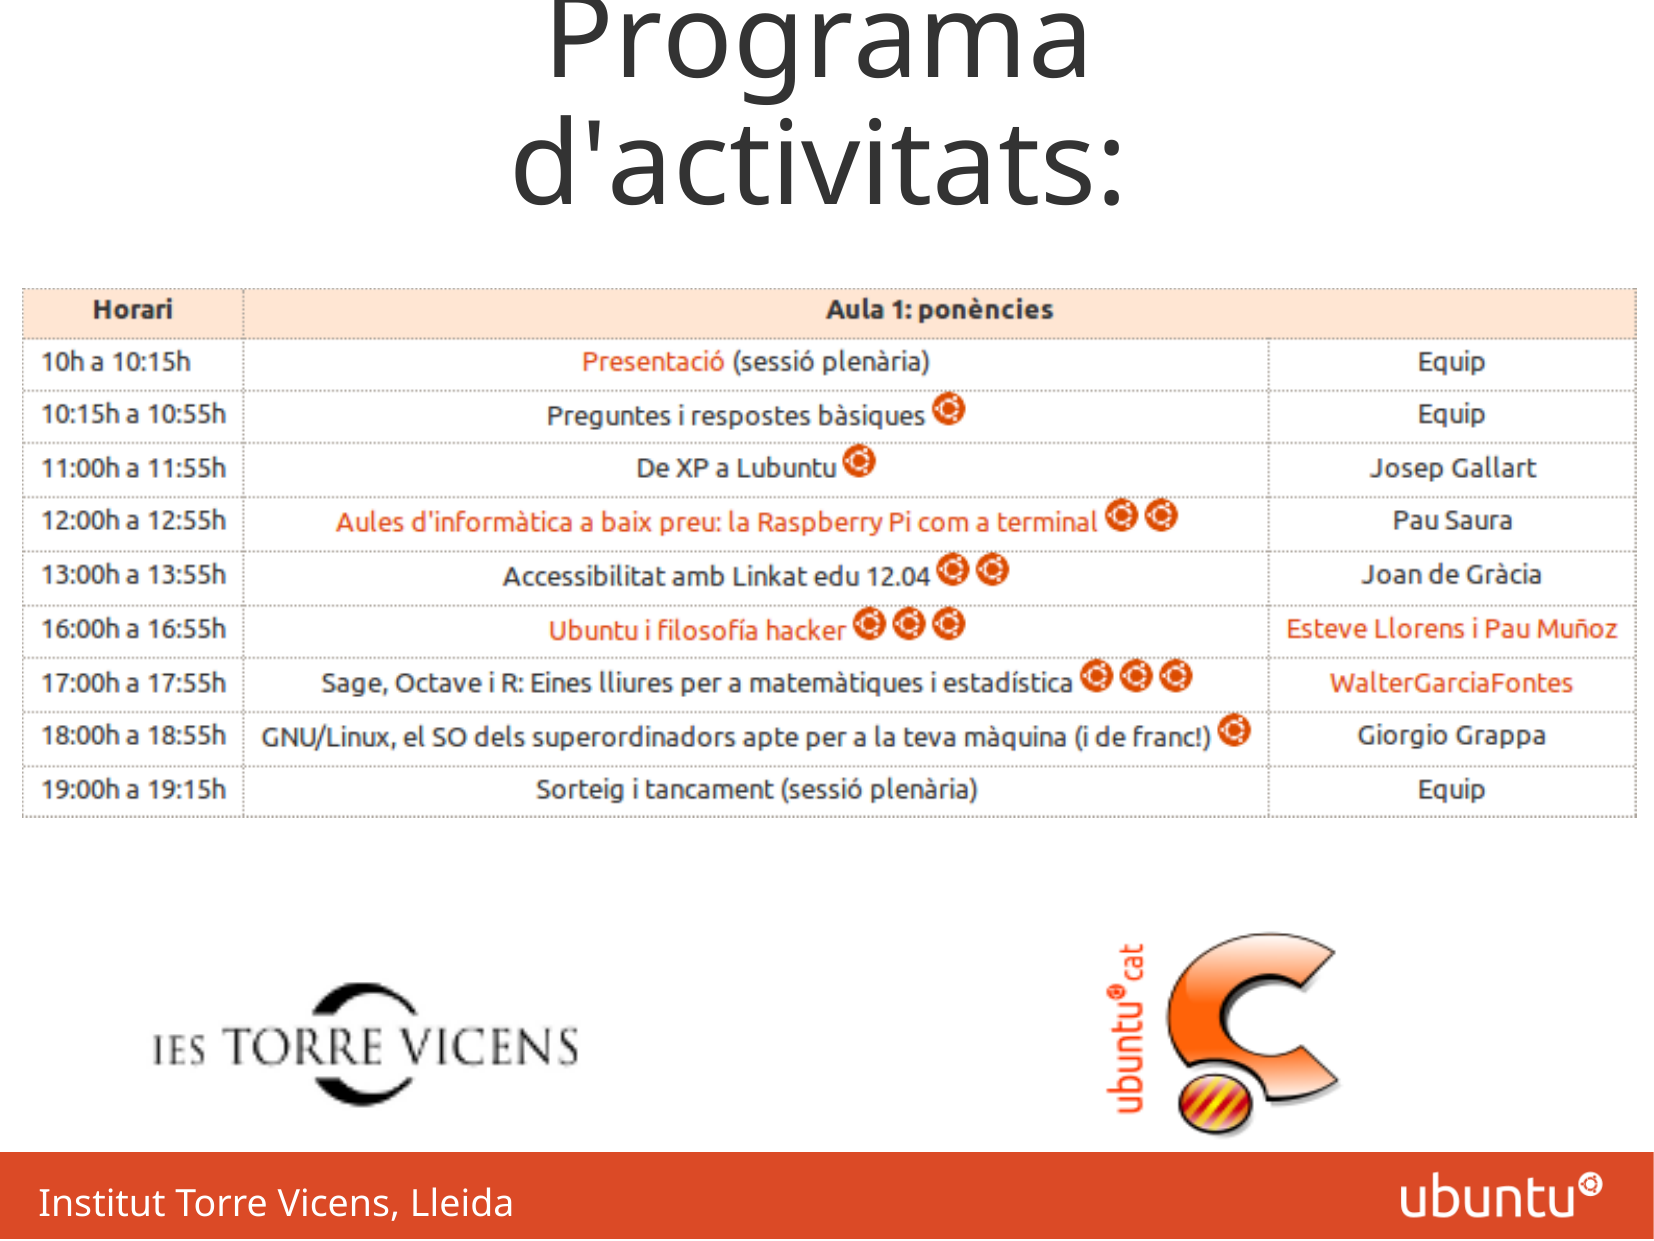

Programa d'activitats:
Institut Torre Vicens, Lleida 17/05/2014